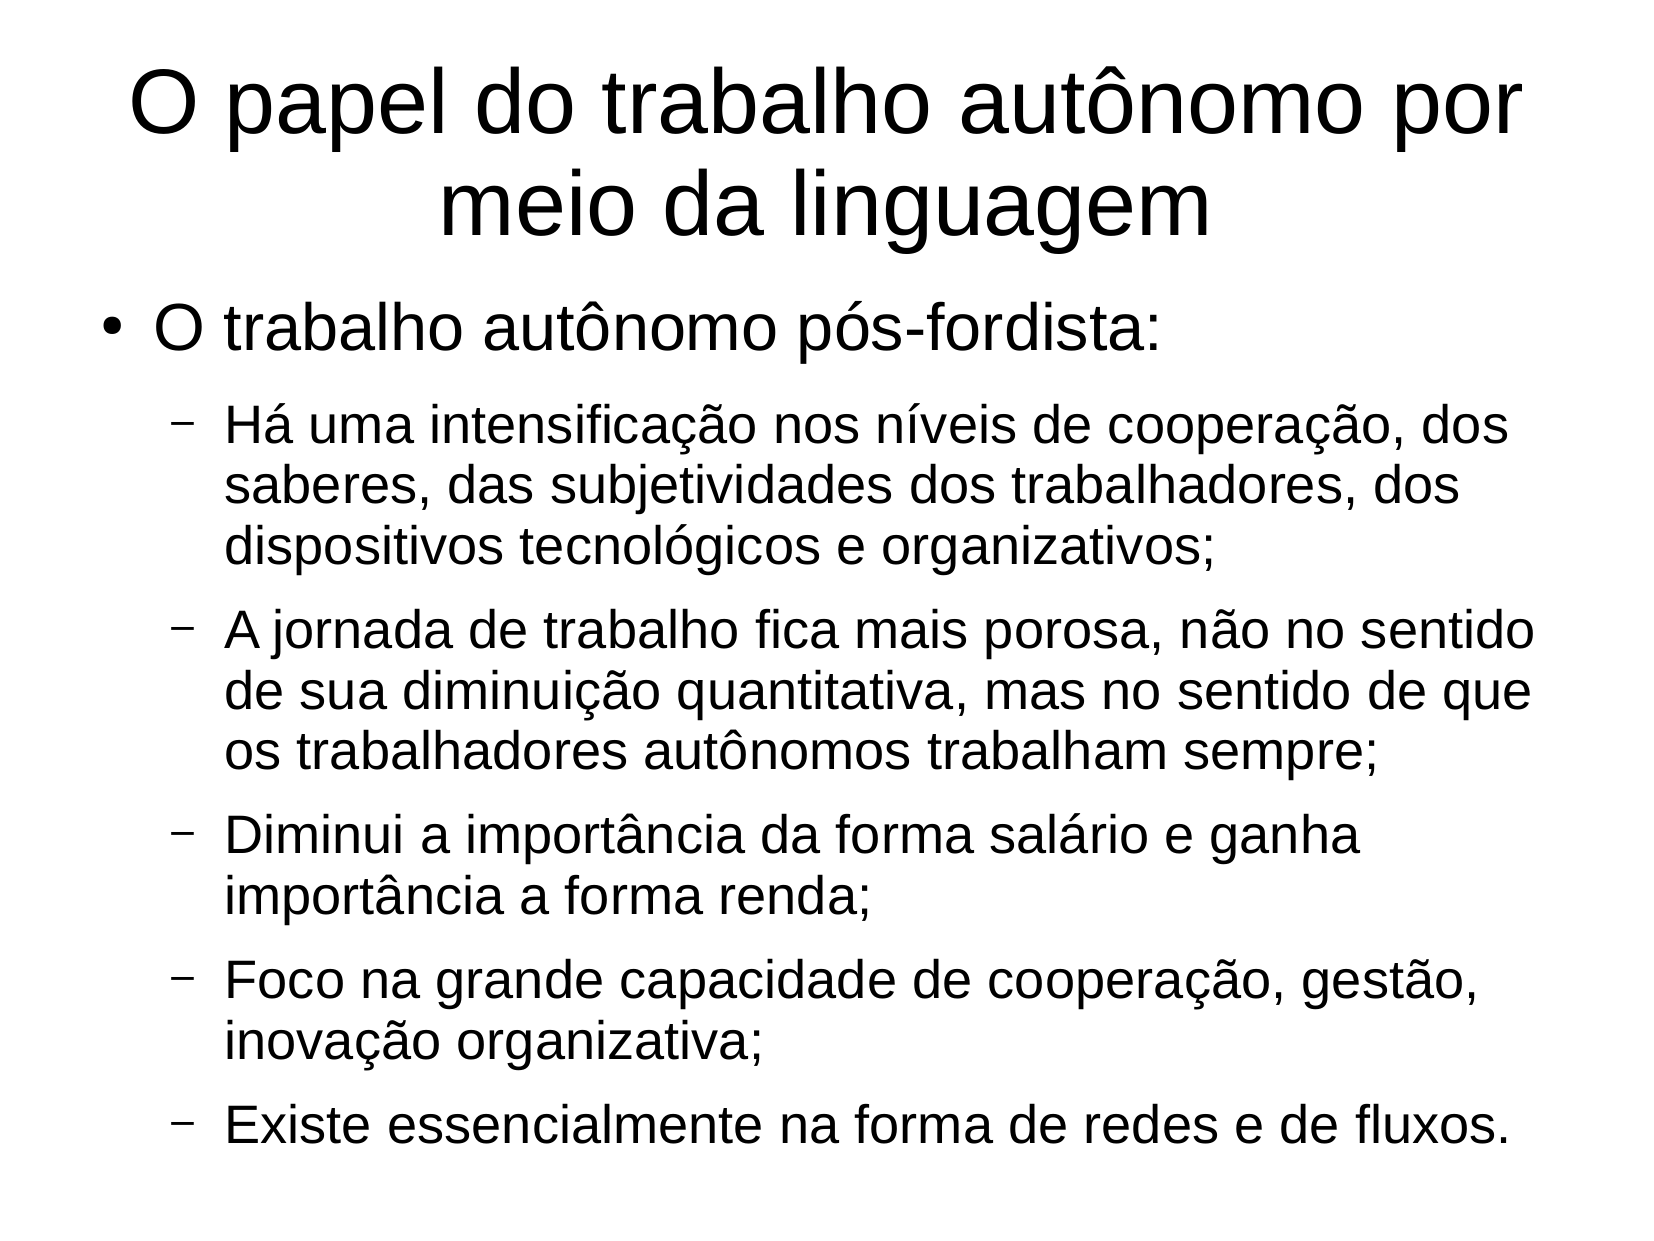

# O papel do trabalho autônomo por meio da linguagem
O trabalho autônomo pós-fordista:
Há uma intensificação nos níveis de cooperação, dos saberes, das subjetividades dos trabalhadores, dos dispositivos tecnológicos e organizativos;
A jornada de trabalho fica mais porosa, não no sentido de sua diminuição quantitativa, mas no sentido de que os trabalhadores autônomos trabalham sempre;
Diminui a importância da forma salário e ganha importância a forma renda;
Foco na grande capacidade de cooperação, gestão, inovação organizativa;
Existe essencialmente na forma de redes e de fluxos.